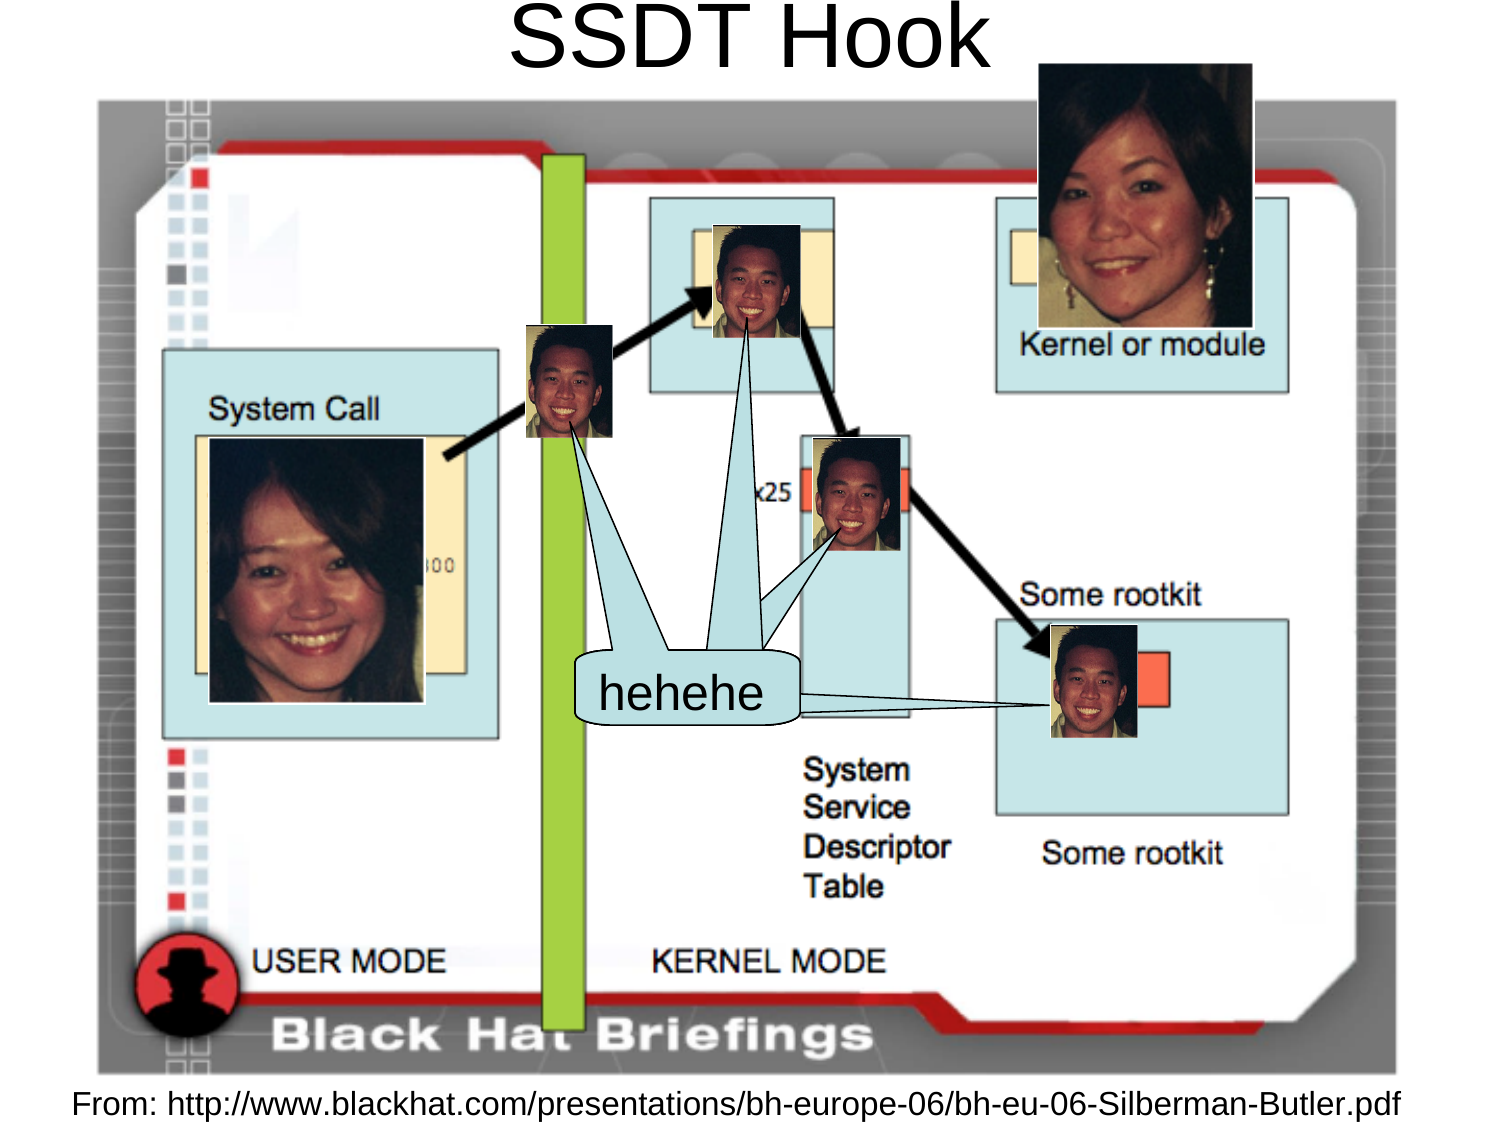

# SSDT Hook
hehehe
hehehe
hehehe
hehehe
From: http://www.blackhat.com/presentations/bh-europe-06/bh-eu-06-Silberman-Butler.pdf